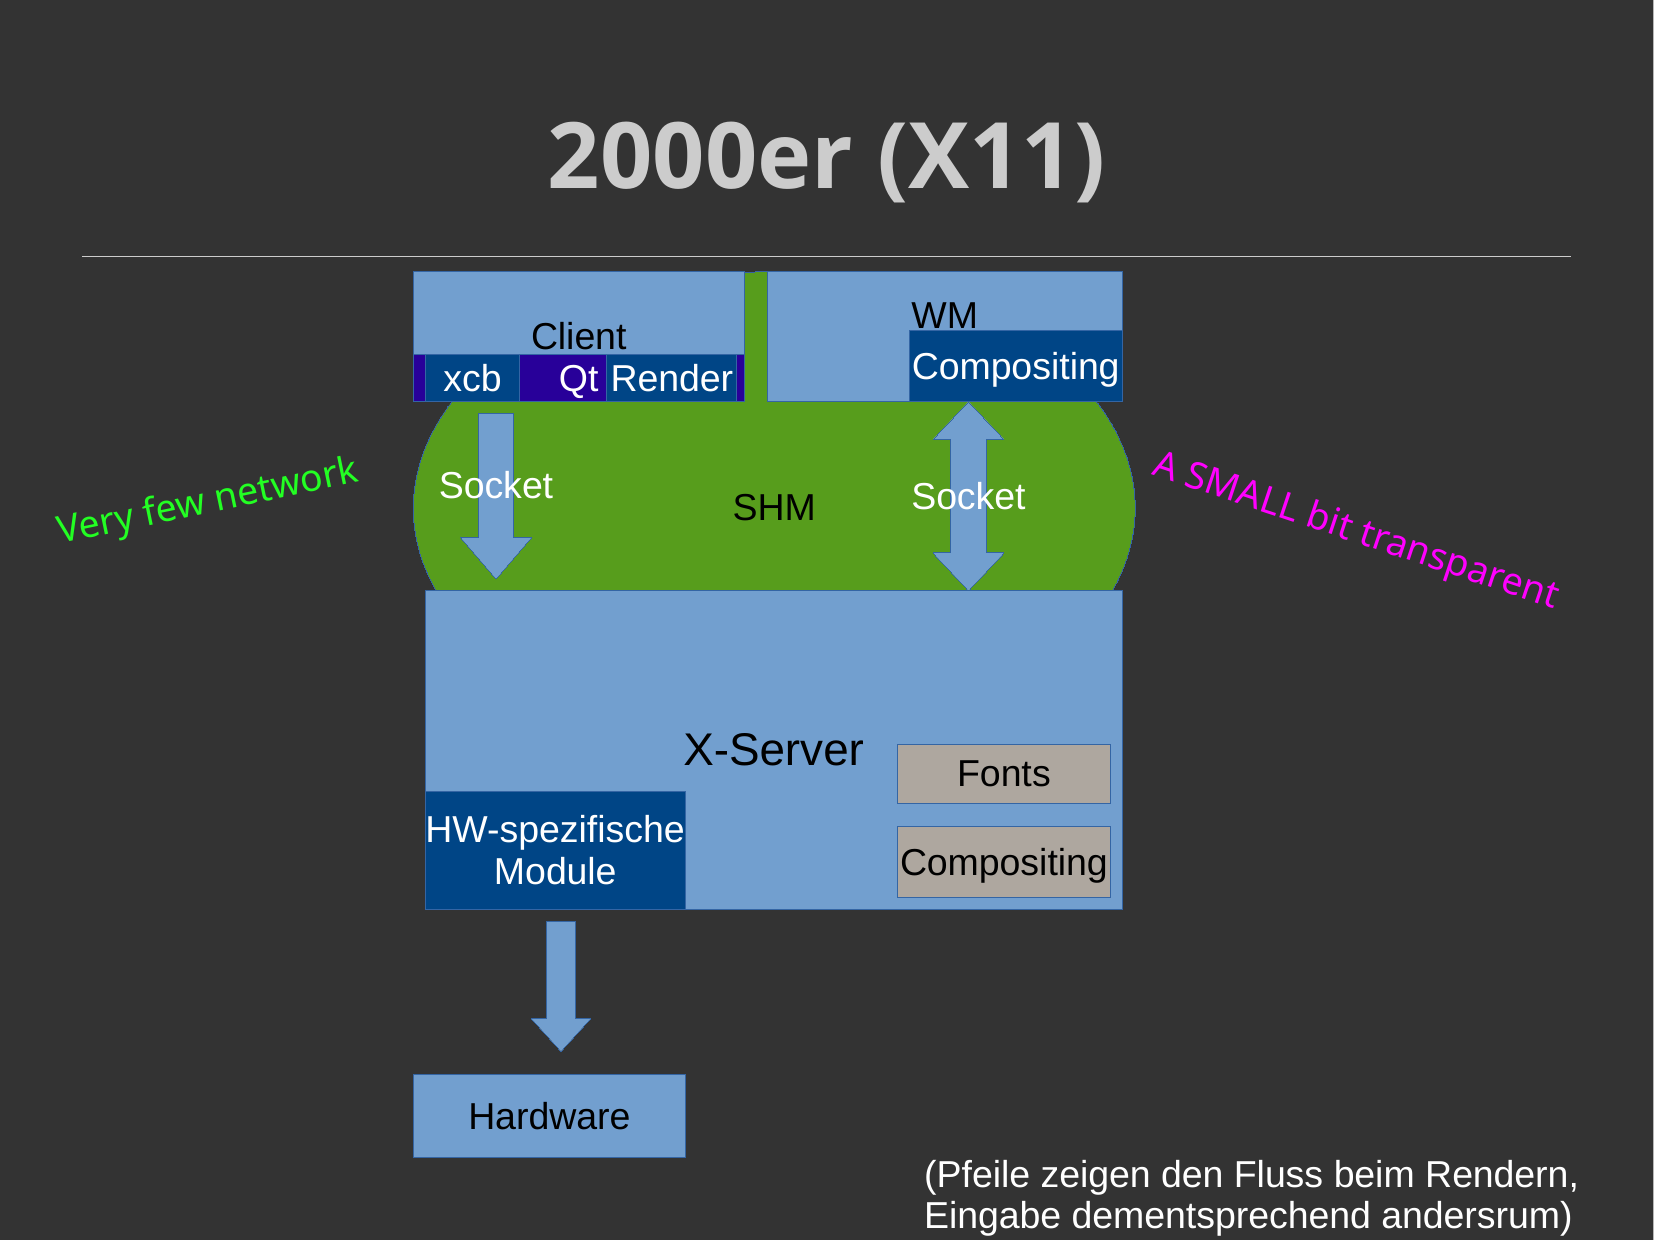

# 2000er (X11)
SHM
Client
WM
Compositing
Qt
xcb
Render
Socket
Socket
Very few network
A SMALL bit transparent
X-Server
Fonts
HW-spezifische
Module
Compositing
Hardware
(Pfeile zeigen den Fluss beim Rendern,
Eingabe dementsprechend andersrum)